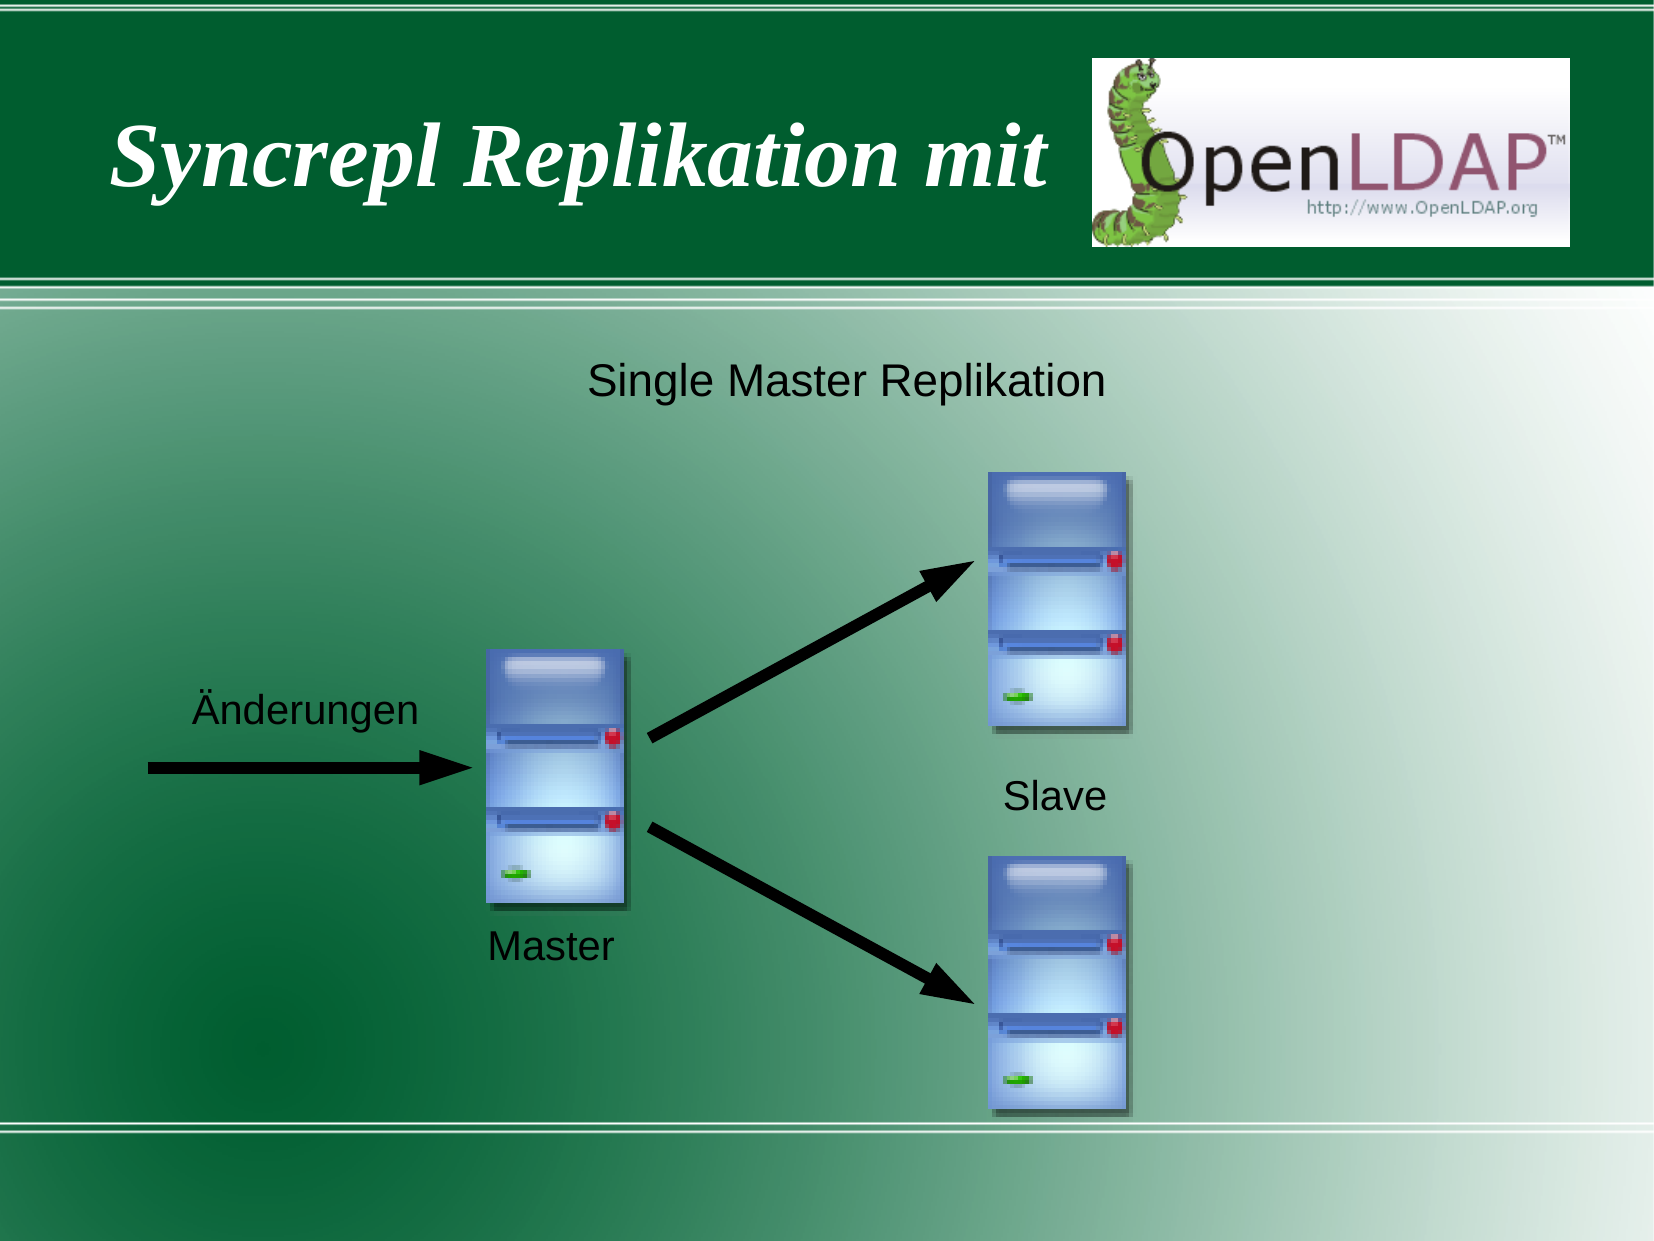

# Syncrepl Replikation mit
Single Master Replikation
Änderungen
Slave
Master